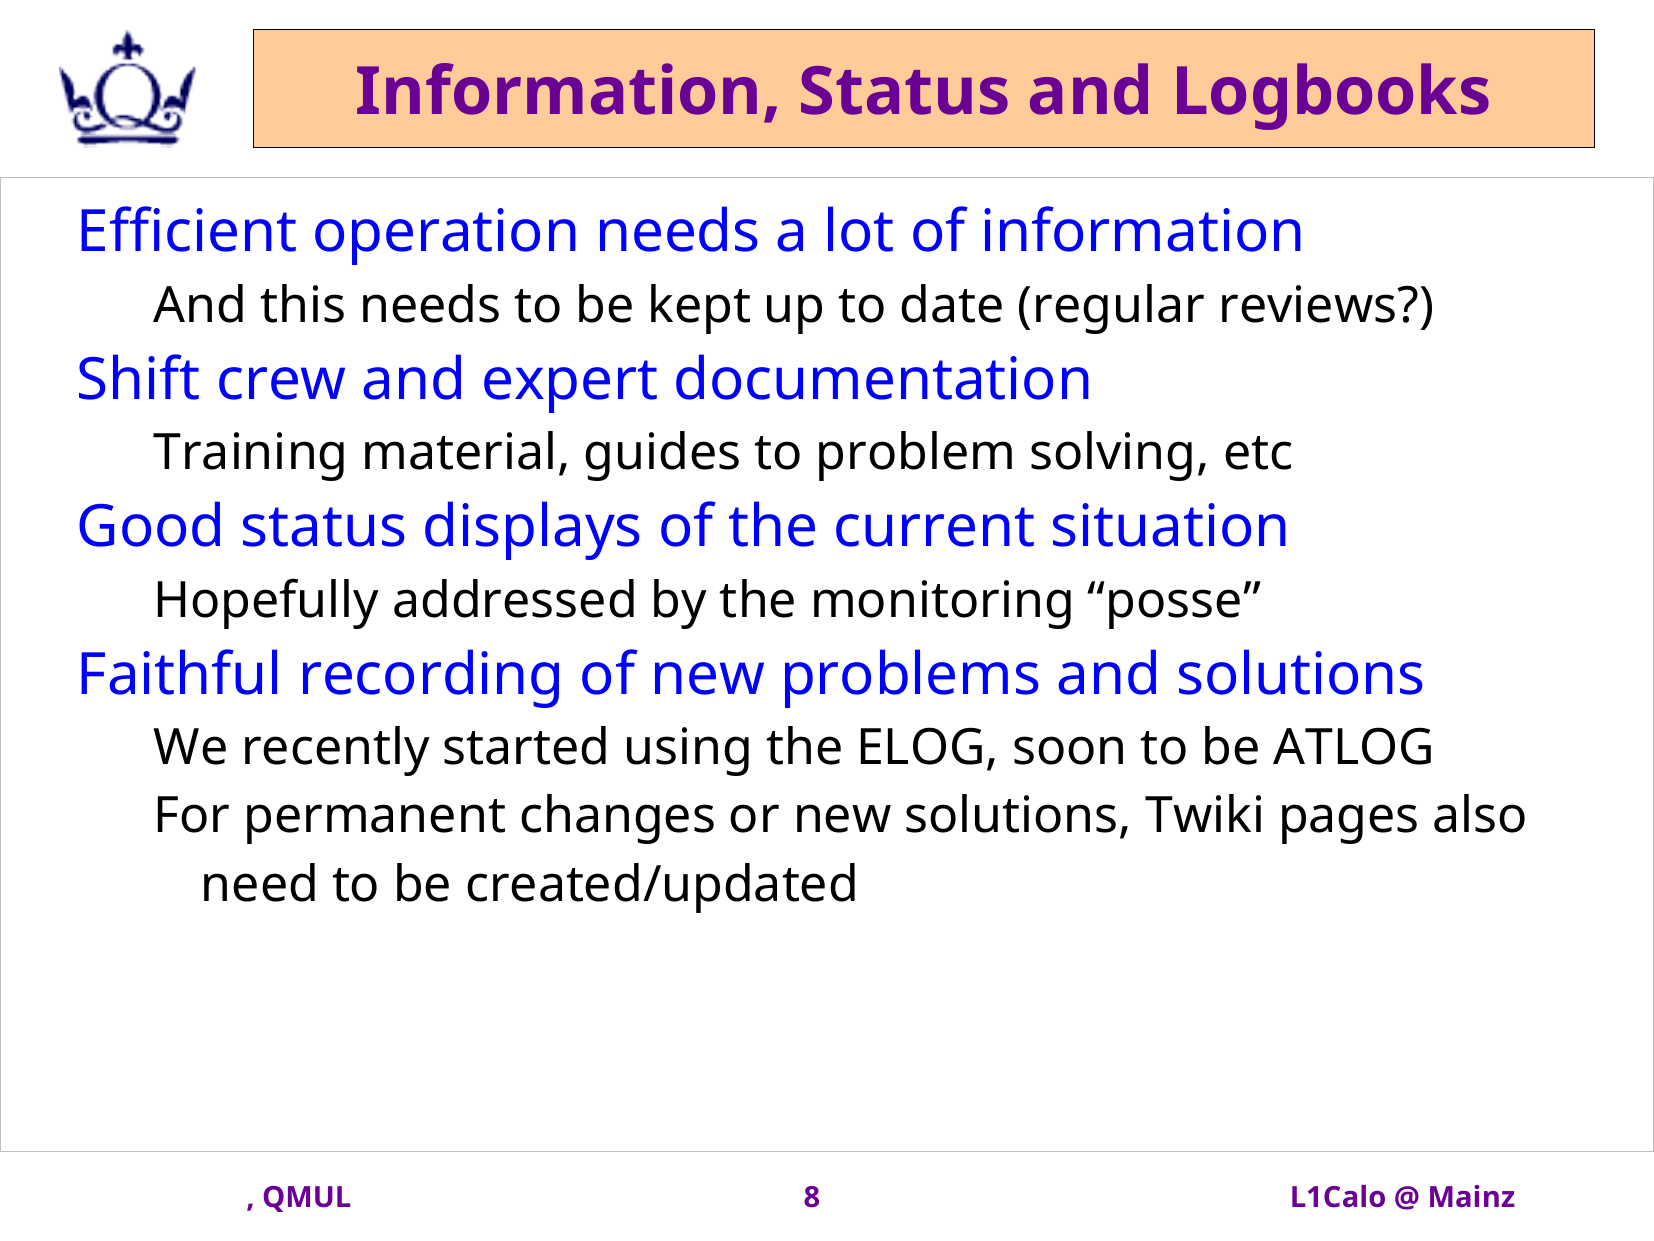

# Information, Status and Logbooks
Efficient operation needs a lot of information
And this needs to be kept up to date (regular reviews?)
Shift crew and expert documentation
Training material, guides to problem solving, etc
Good status displays of the current situation
Hopefully addressed by the monitoring “posse”
Faithful recording of new problems and solutions
We recently started using the ELOG, soon to be ATLOG
For permanent changes or new solutions, Twiki pages also need to be created/updated